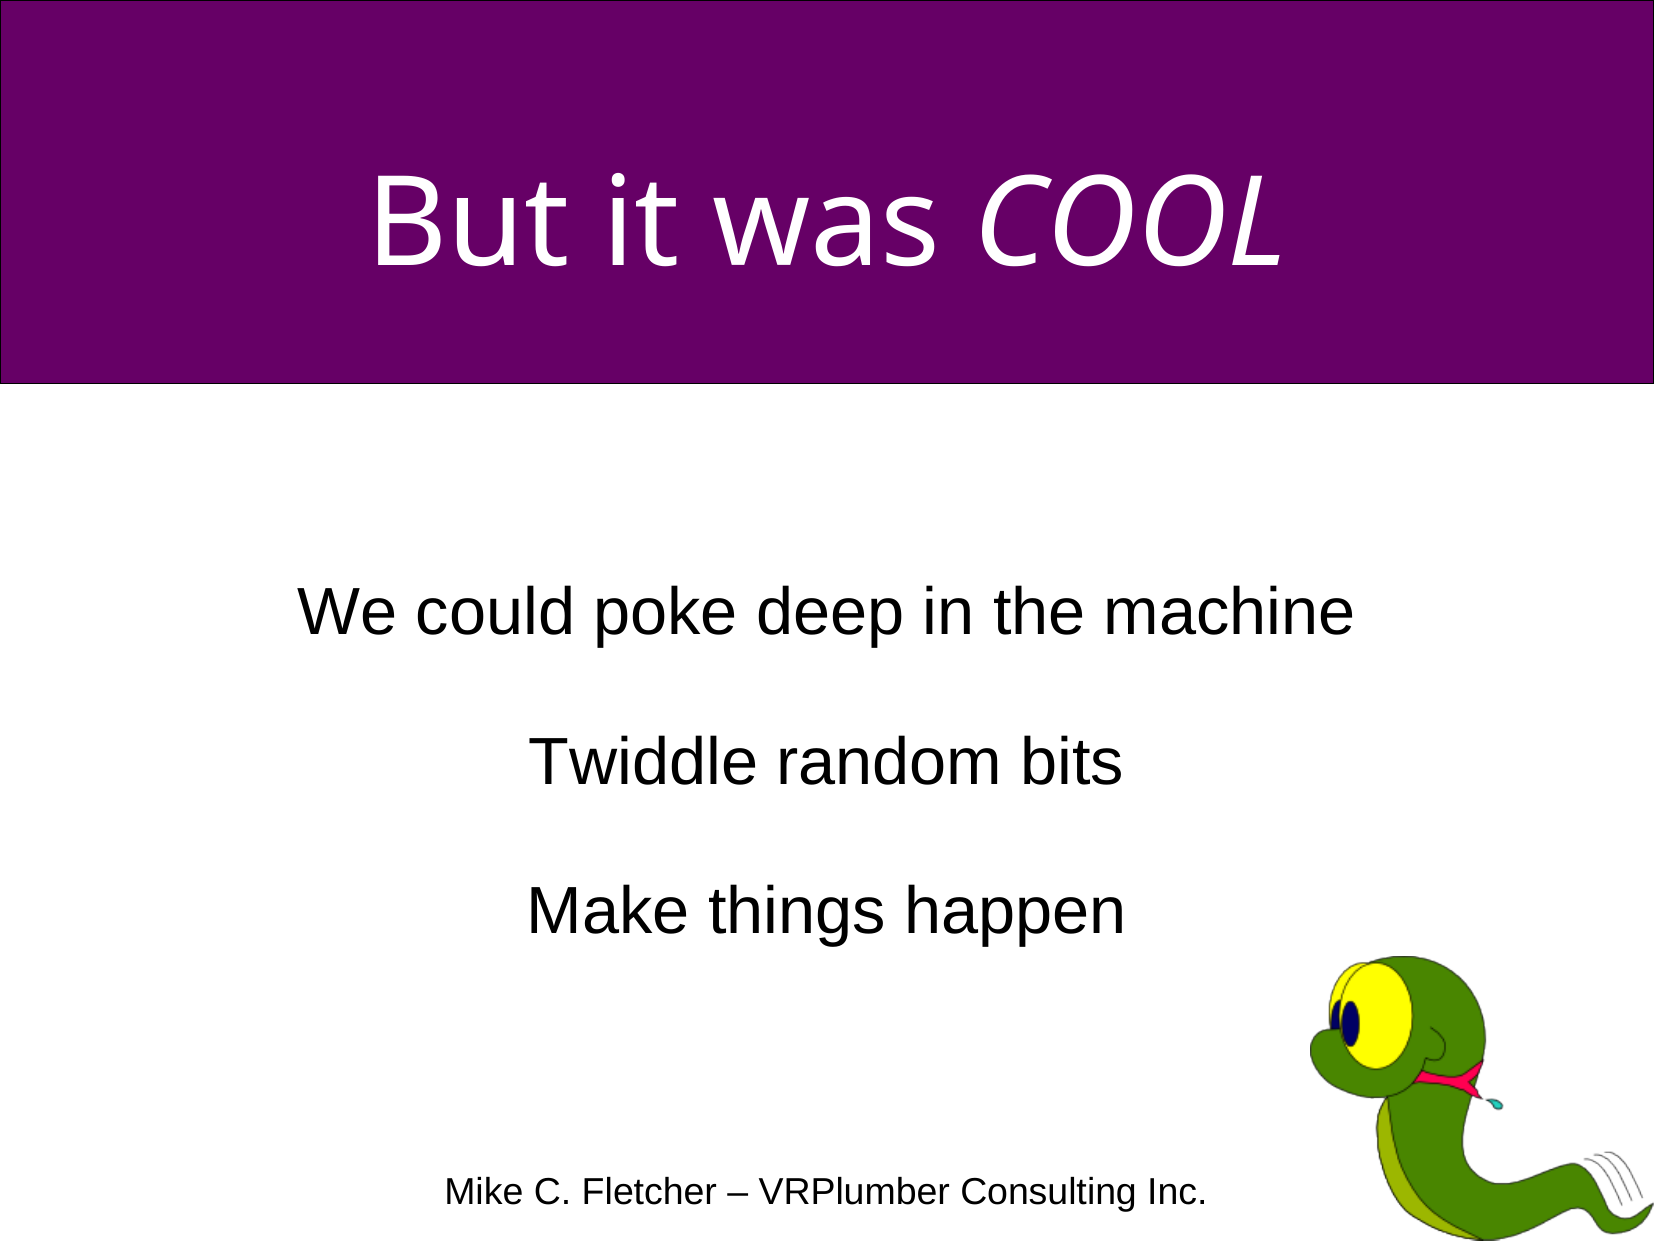

# But it was COOL
We could poke deep in the machine
Twiddle random bits
Make things happen